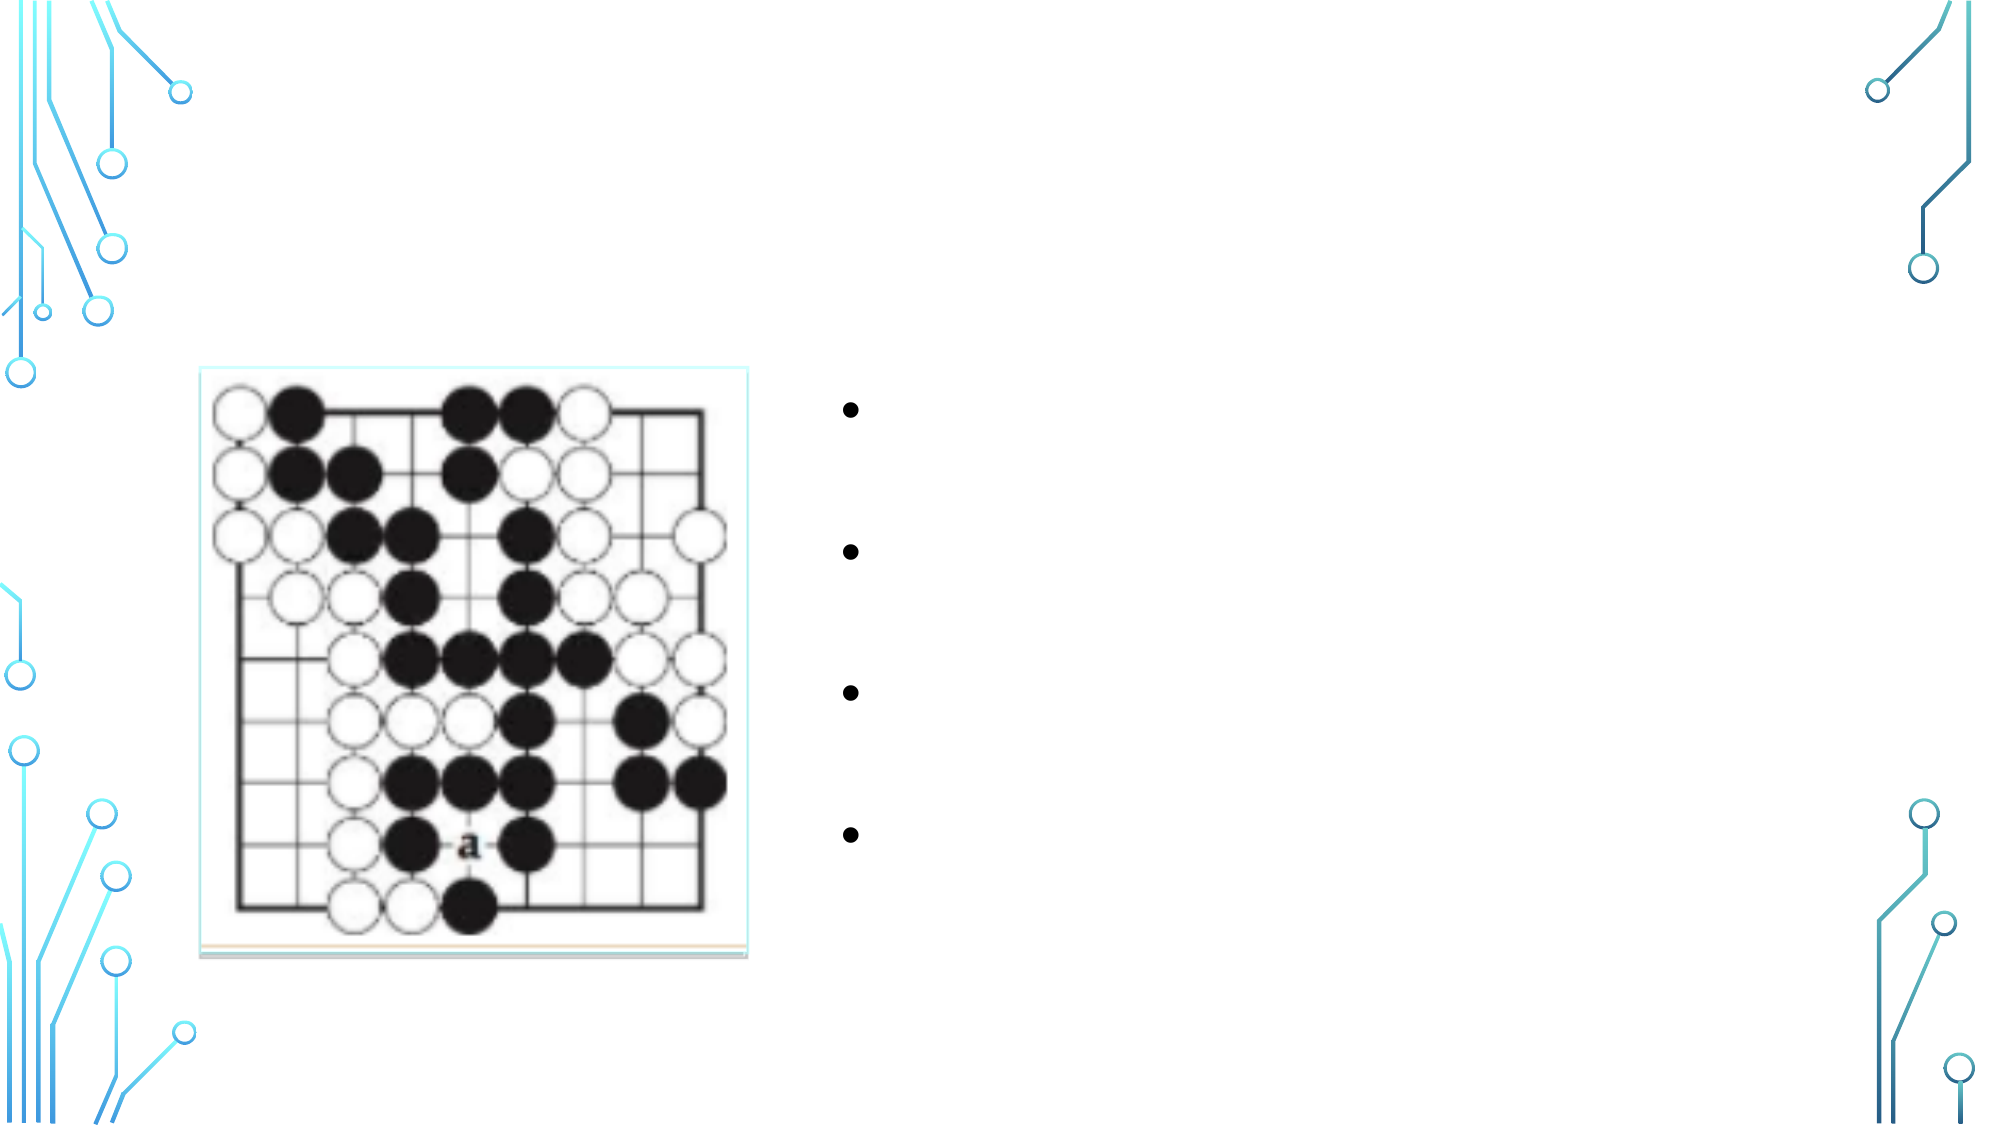

# Cieľ hry
Cieľom hry, je obkľúčiť čo naviac voľných priesečníkov na doske
Za každý takýto priesečník dostáva hráč jeden bod.
Je tiež možné zajať nepriateľský kameň a získať zaň bod
Na tomto obrázku môžeme vidieť ukončenú hru ktorá dopadla 16 – 17